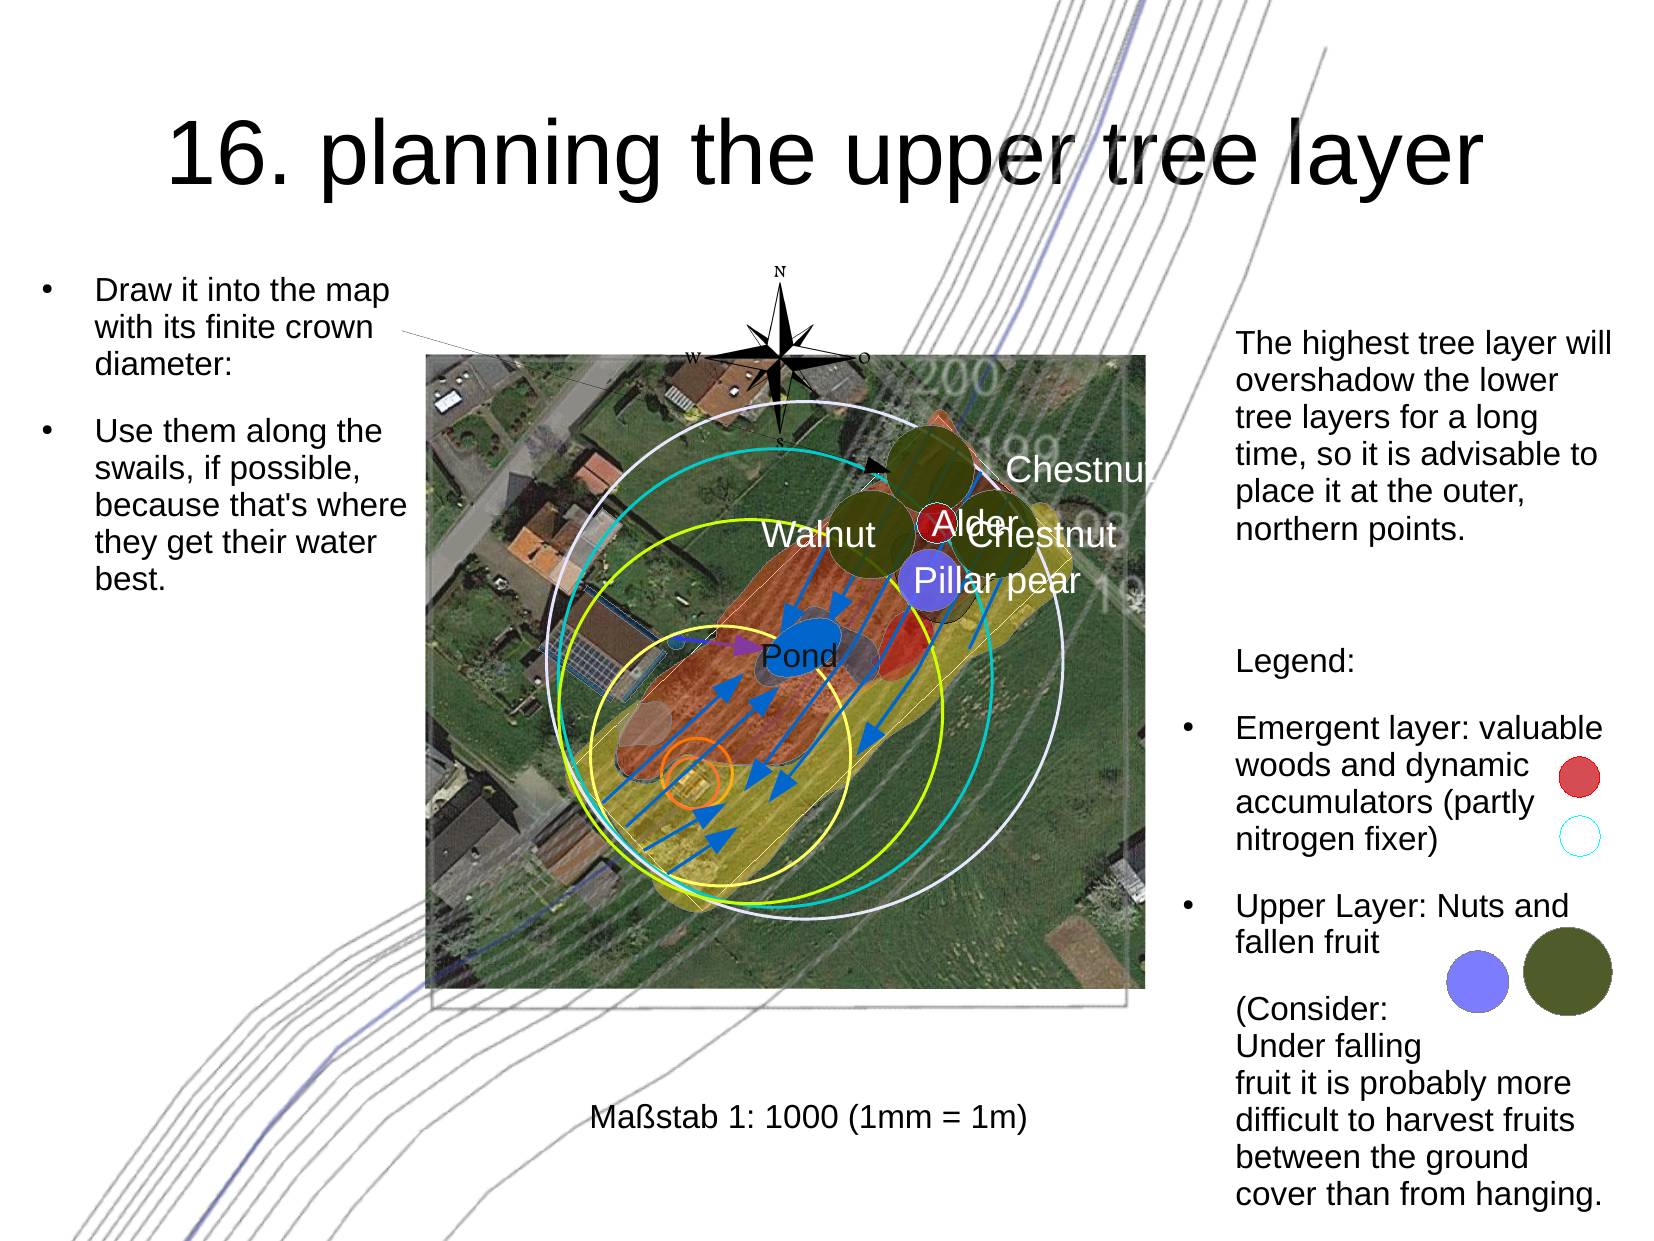

# 16. planning the upper tree layer
Draw it into the map with its finite crown diameter:
Use them along the swails, if possible, because that's where they get their water best.
The highest tree layer will overshadow the lower tree layers for a long time, so it is advisable to place it at the outer, northern points.
Legend:
Emergent layer: valuable woods and dynamic accumulators (partly nitrogen fixer)
Upper Layer: Nuts and fallen fruit
(Consider:
Under falling
fruit it is probably more difficult to harvest fruits between the ground cover than from hanging.
 Chestnut
 Chestnut
Walnut
Alder
Pillar pear
Pond
Teich
Maßstab 1: 1000 (1mm = 1m)